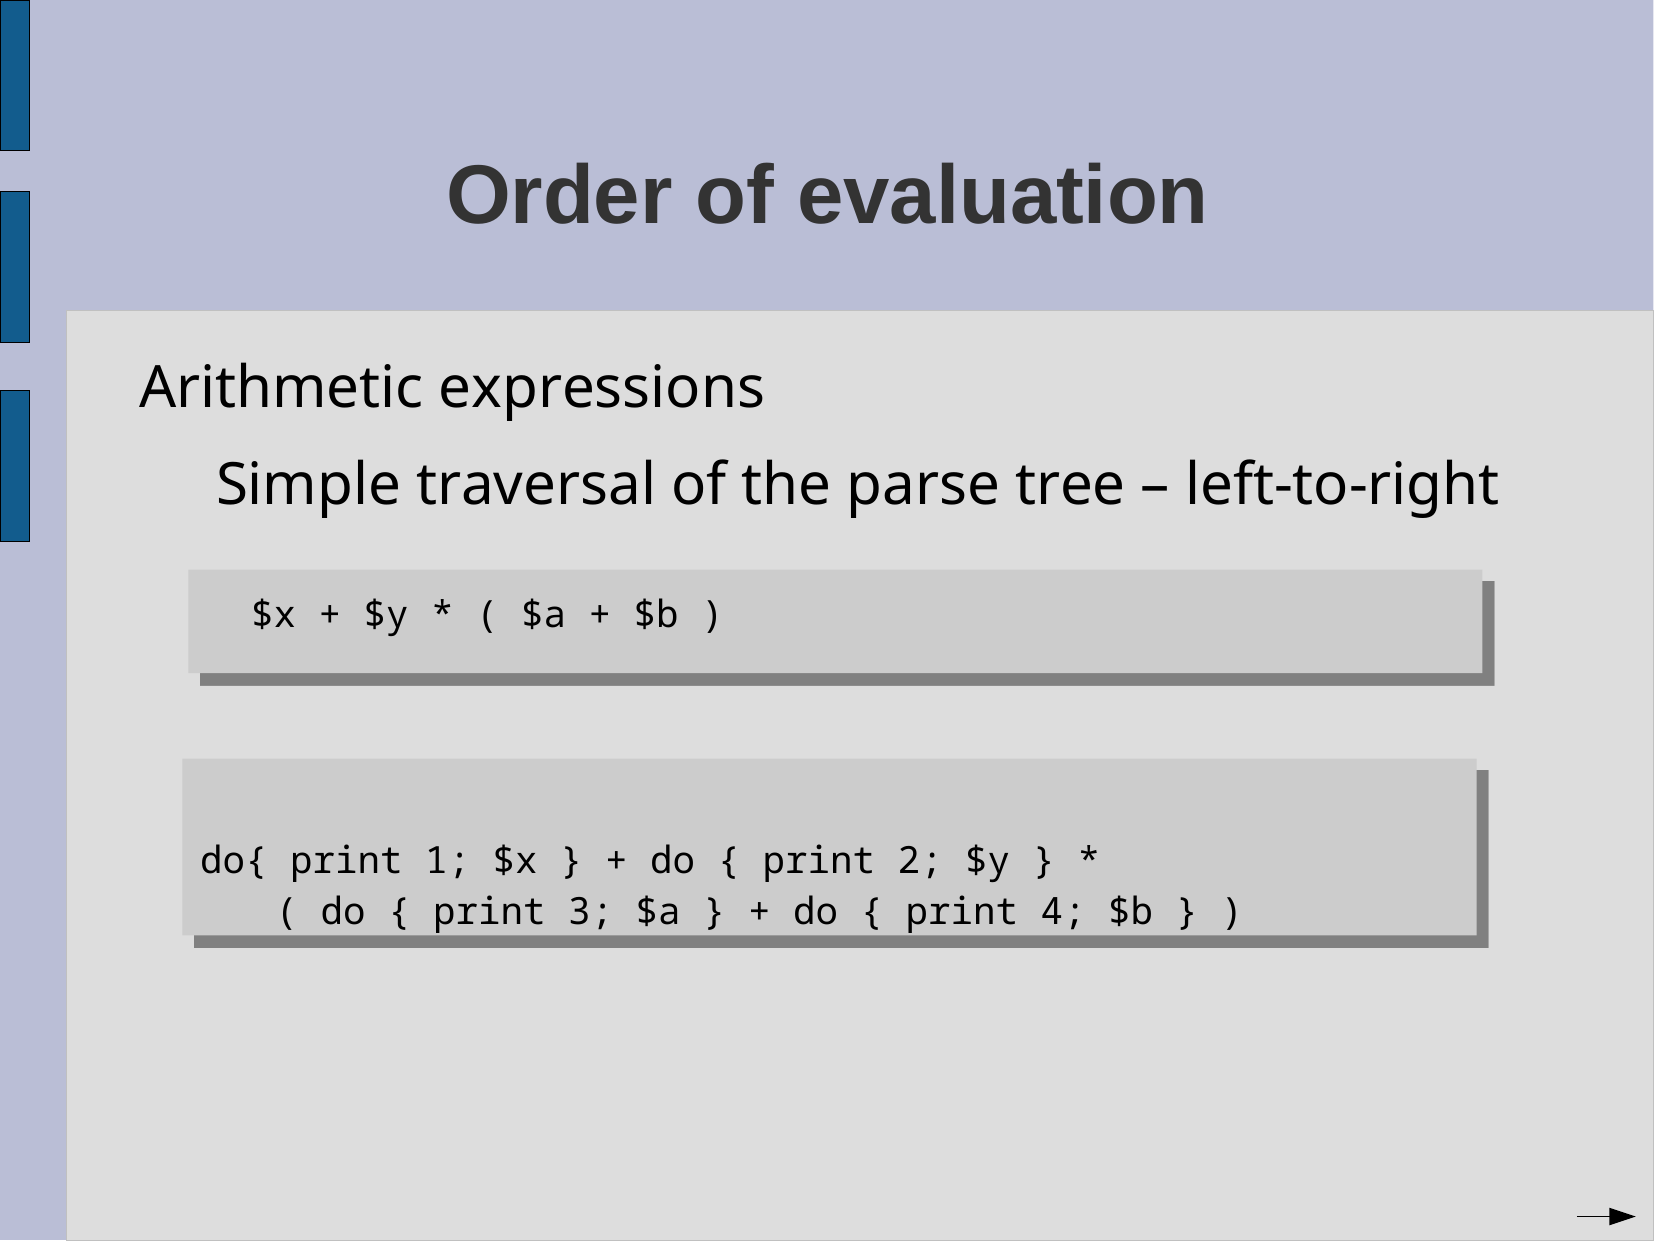

# Order of evaluation
Arithmetic expressions
Simple traversal of the parse tree – left-to-right
 $x + $y * ( $a + $b )
do{ print 1; $x } + do { print 2; $y } *
 ( do { print 3; $a } + do { print 4; $b } )